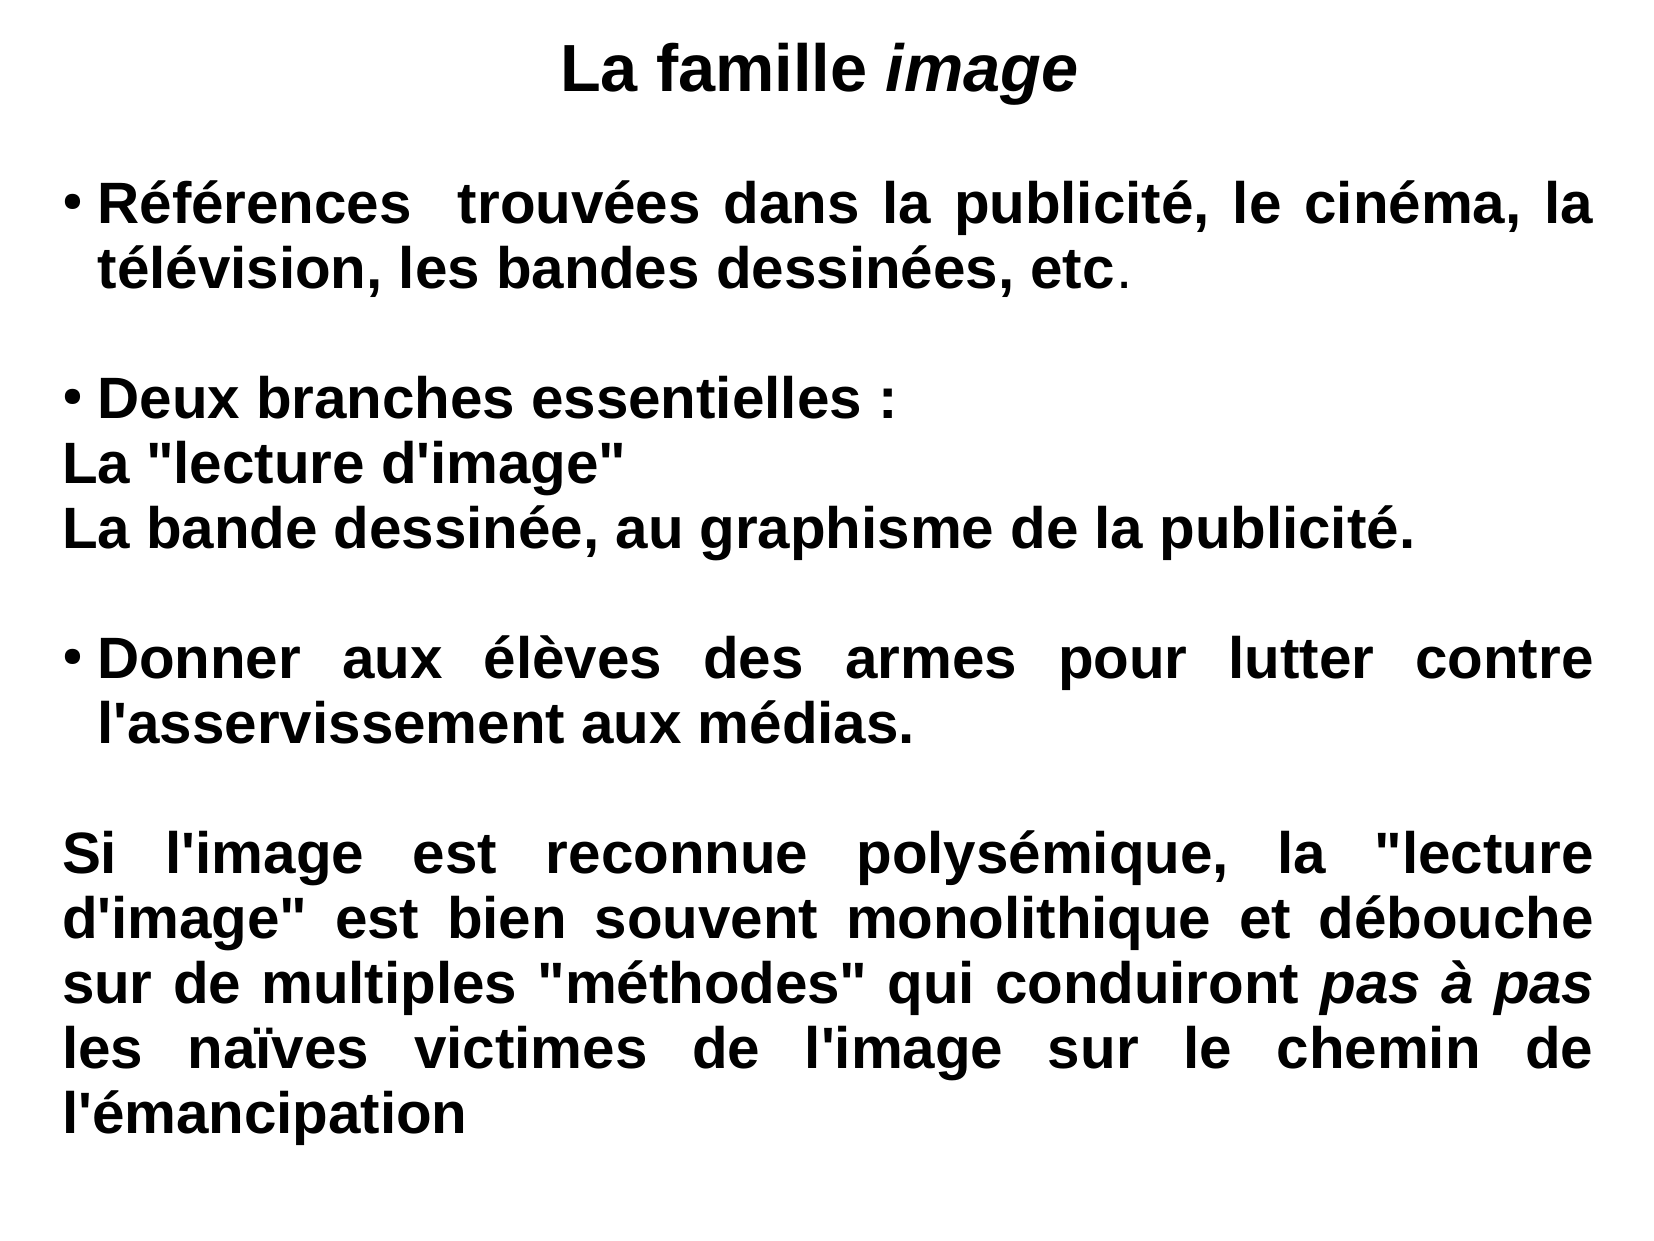

La famille image
Références trouvées dans la publicité, le cinéma, la télévision, les bandes dessinées, etc.
Deux branches essentielles :
La "lecture d'image"
La bande dessinée, au graphisme de la publicité.
Donner aux élèves des armes pour lutter contre l'asservissement aux médias.
Si l'image est reconnue polysémique, la "lecture d'image" est bien souvent monolithique et débouche sur de multiples "méthodes" qui conduiront pas à pas les naïves victimes de l'image sur le chemin de l'émancipation